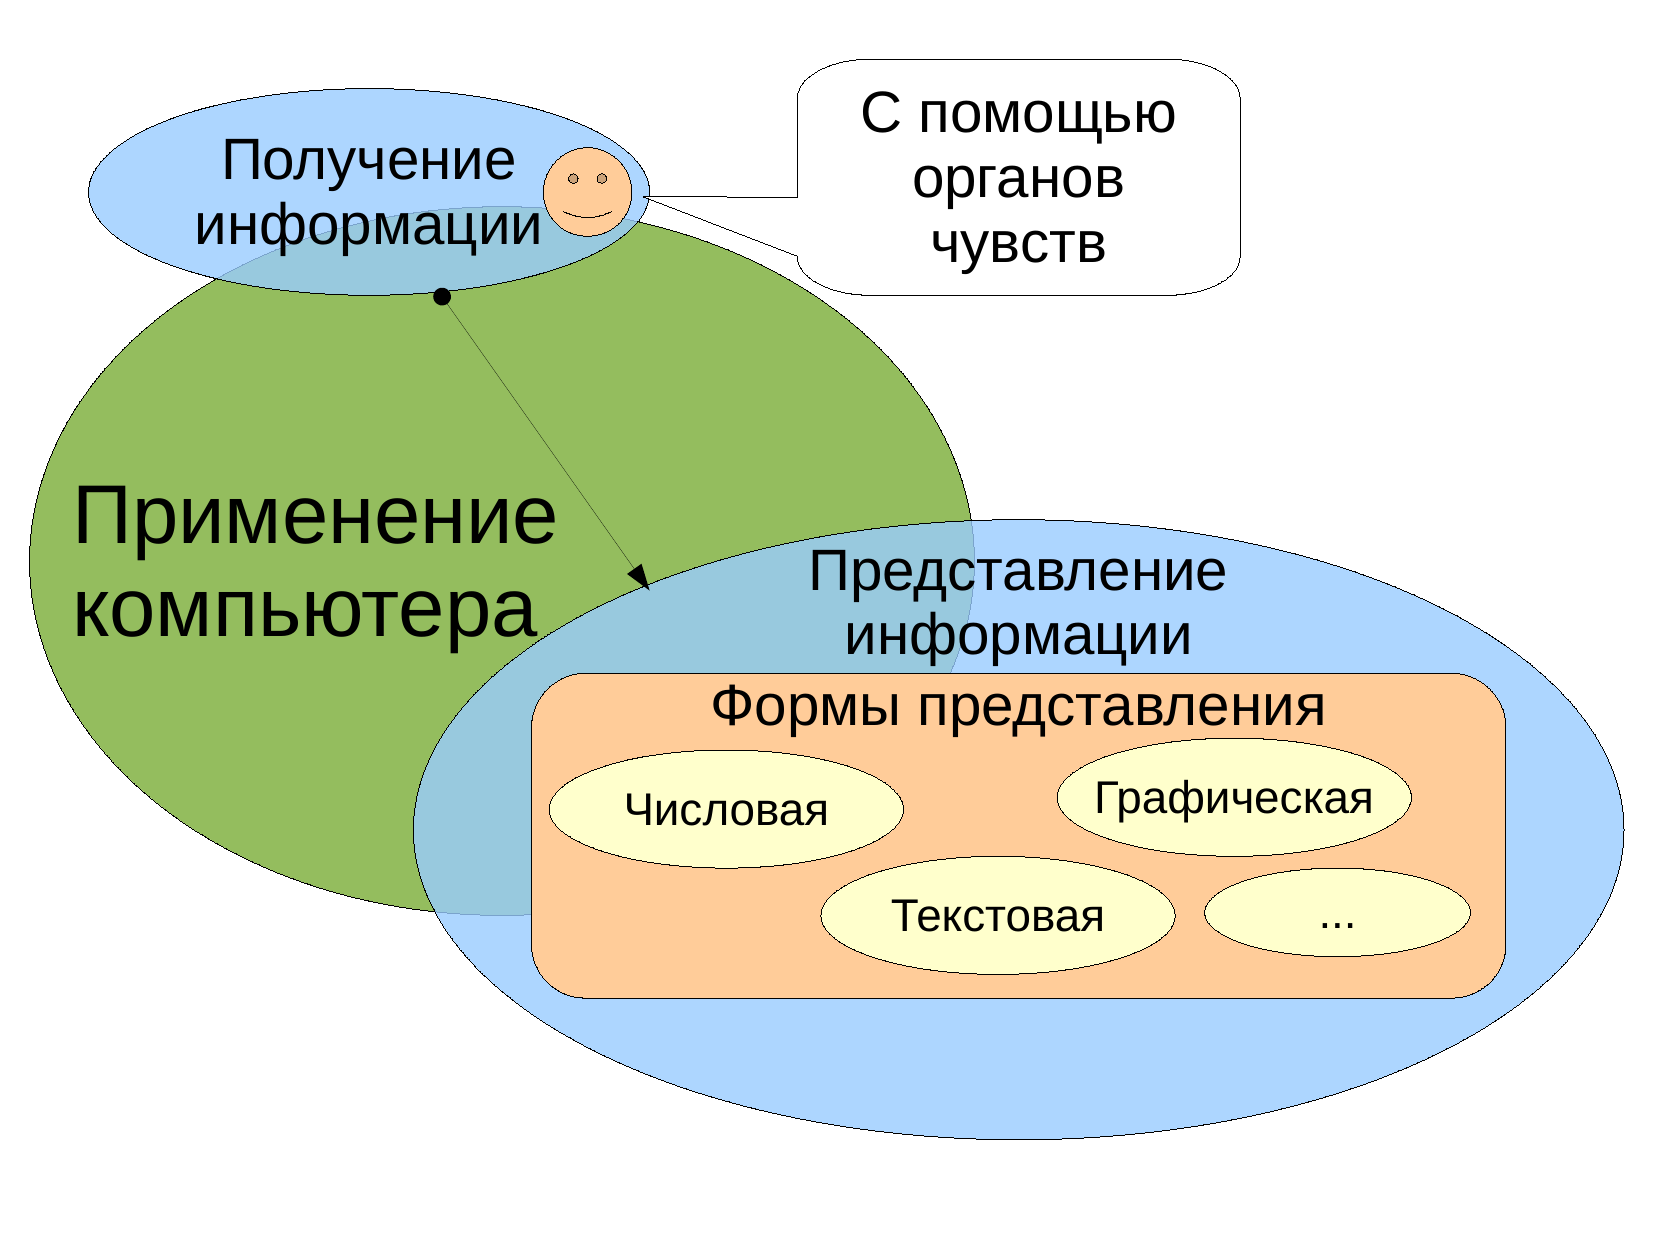

С помощью
органов
чувств
Получение
информации
Применение
компьютера
Представление
информации
Формы представления
Графическая
Числовая
Текстовая
...